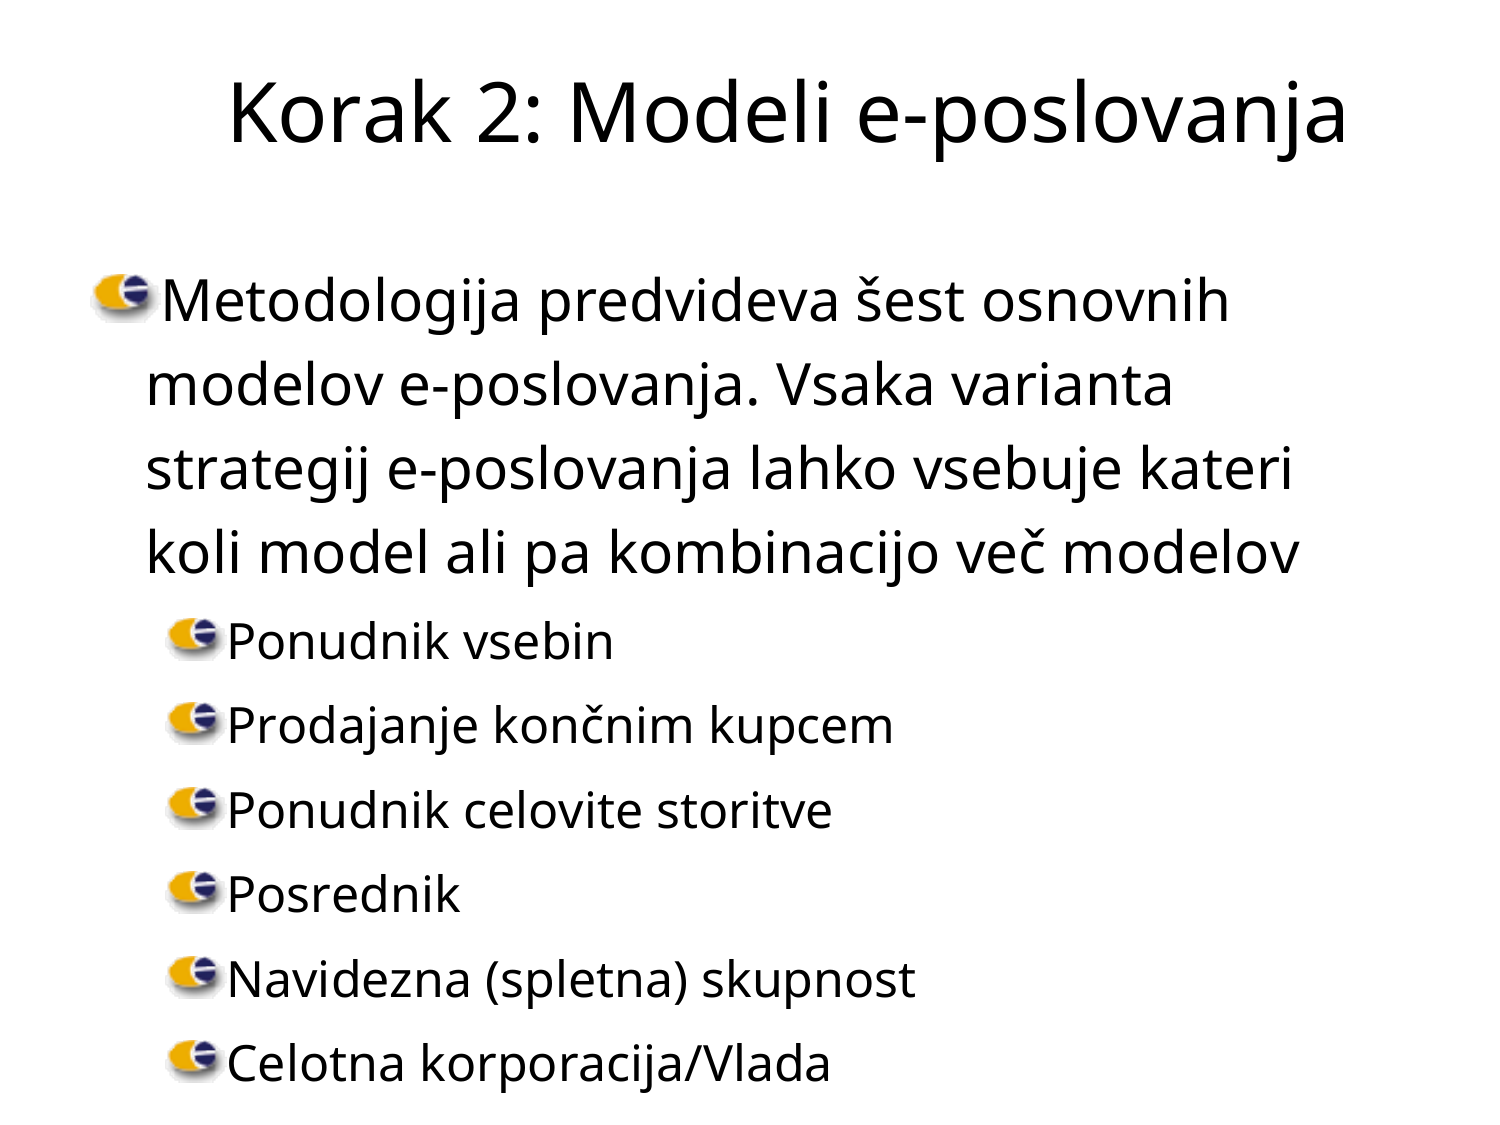

# Korak 2: Modeli e-poslovanja
Metodologija predvideva šest osnovnih modelov e-poslovanja. Vsaka varianta strategij e-poslovanja lahko vsebuje kateri koli model ali pa kombinacijo več modelov
Ponudnik vsebin
Prodajanje končnim kupcem
Ponudnik celovite storitve
Posrednik
Navidezna (spletna) skupnost
Celotna korporacija/Vlada